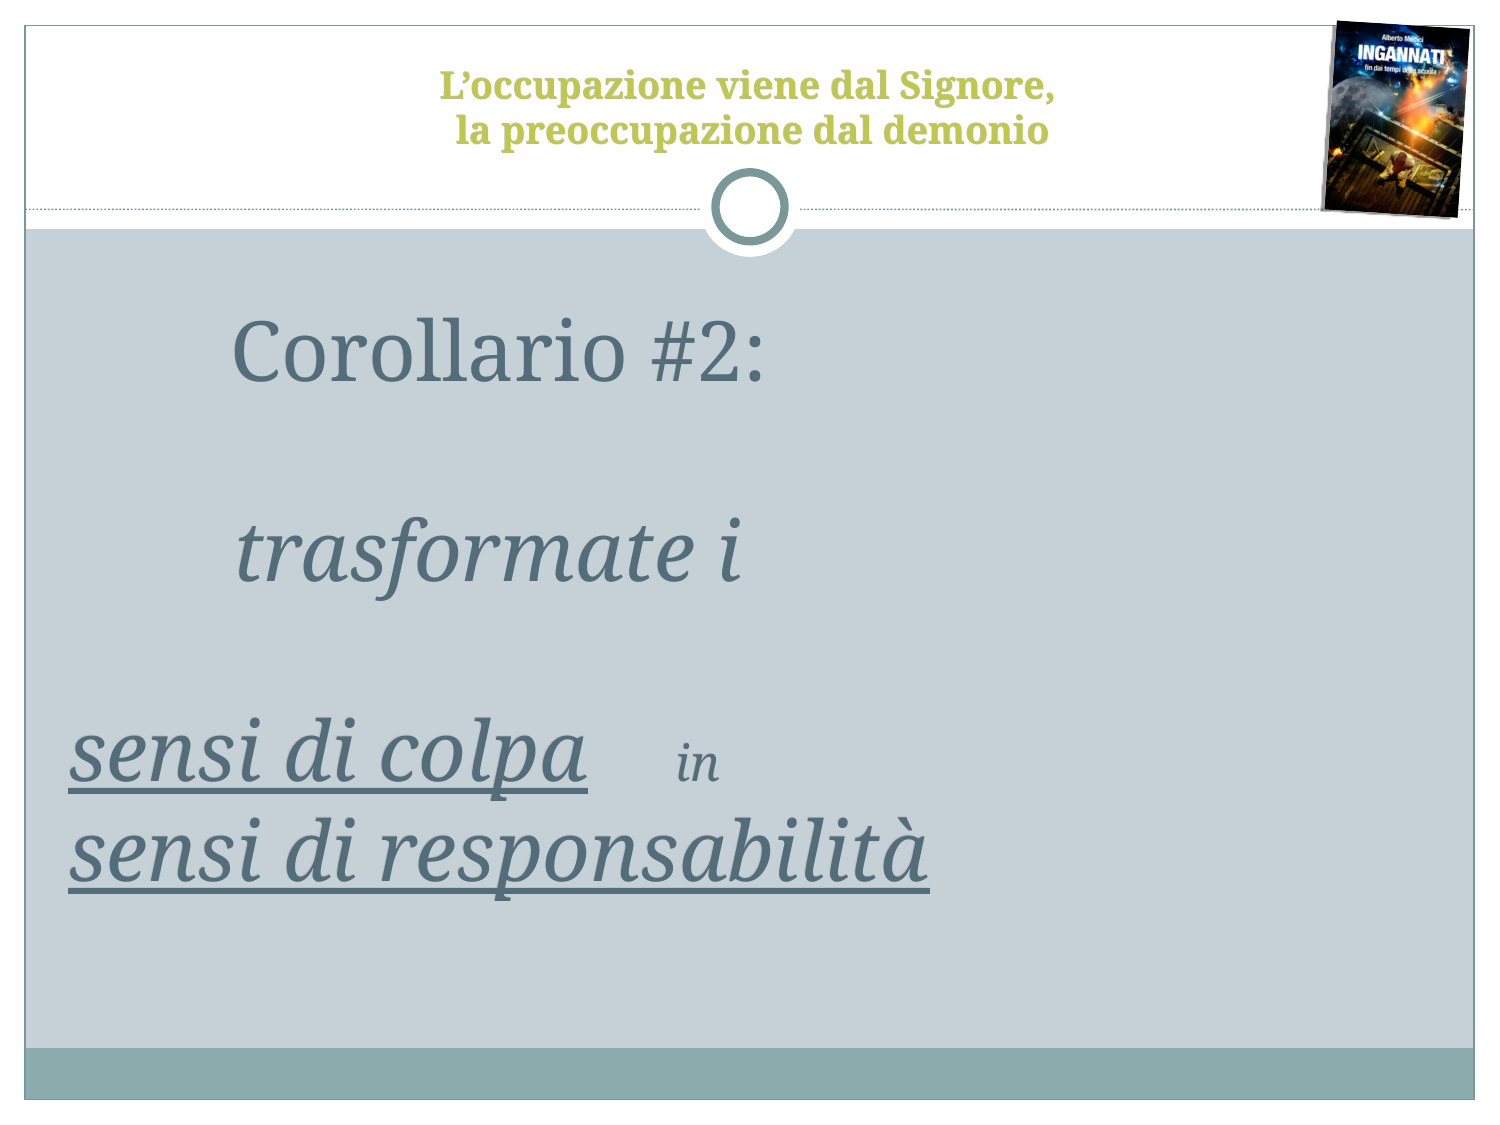

L’occupazione viene dal Signore,
la preoccupazione dal demonio
Corollario #2:
trasformate i
sensi di colpa in
sensi di responsabilità